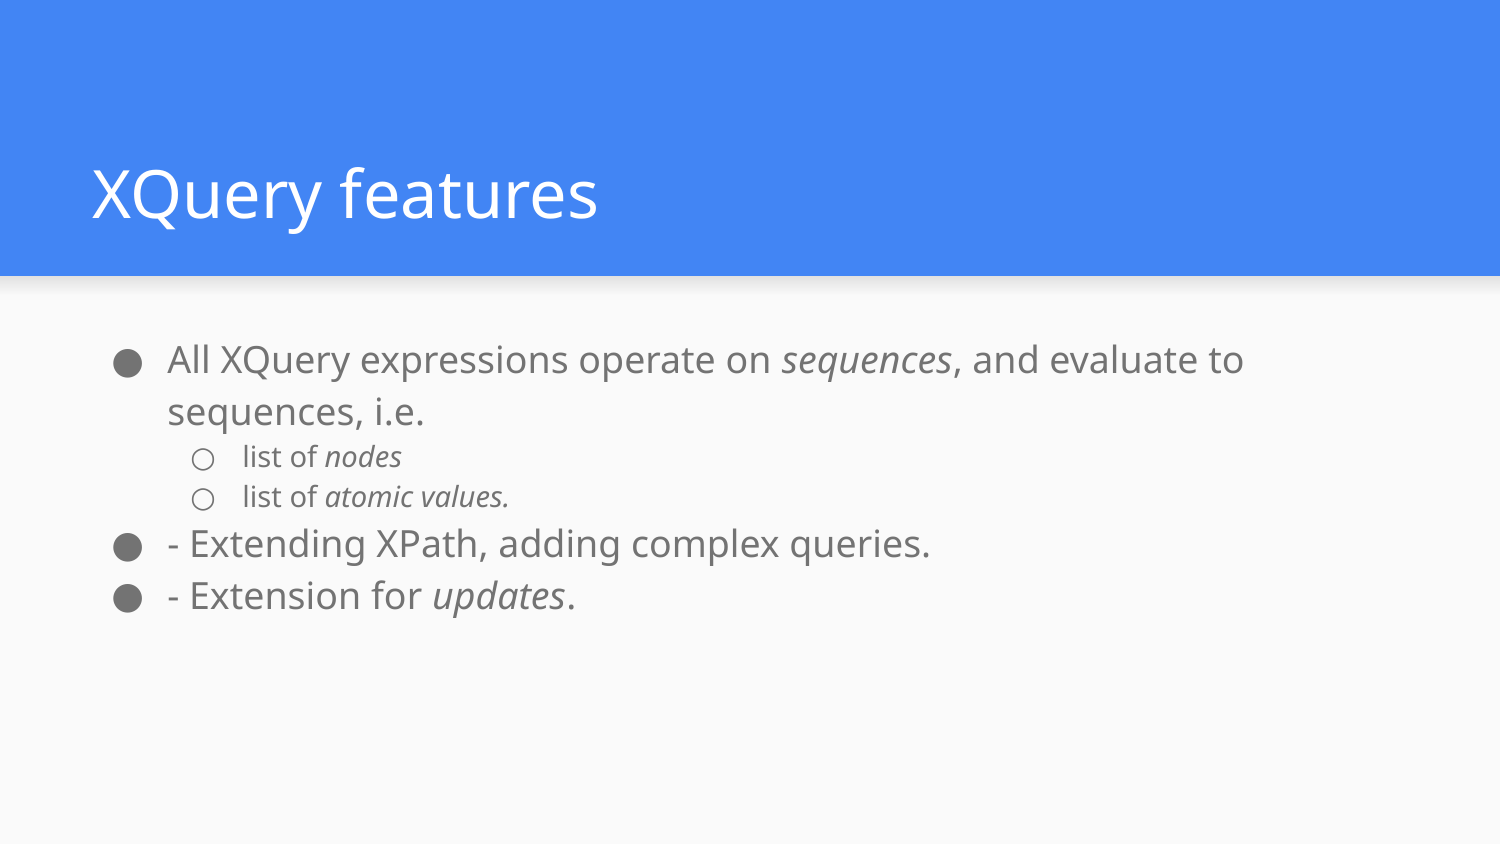

# XQuery features
All XQuery expressions operate on sequences, and evaluate to sequences, i.e.
list of nodes
list of atomic values.
- Extending XPath, adding complex queries.
- Extension for updates.